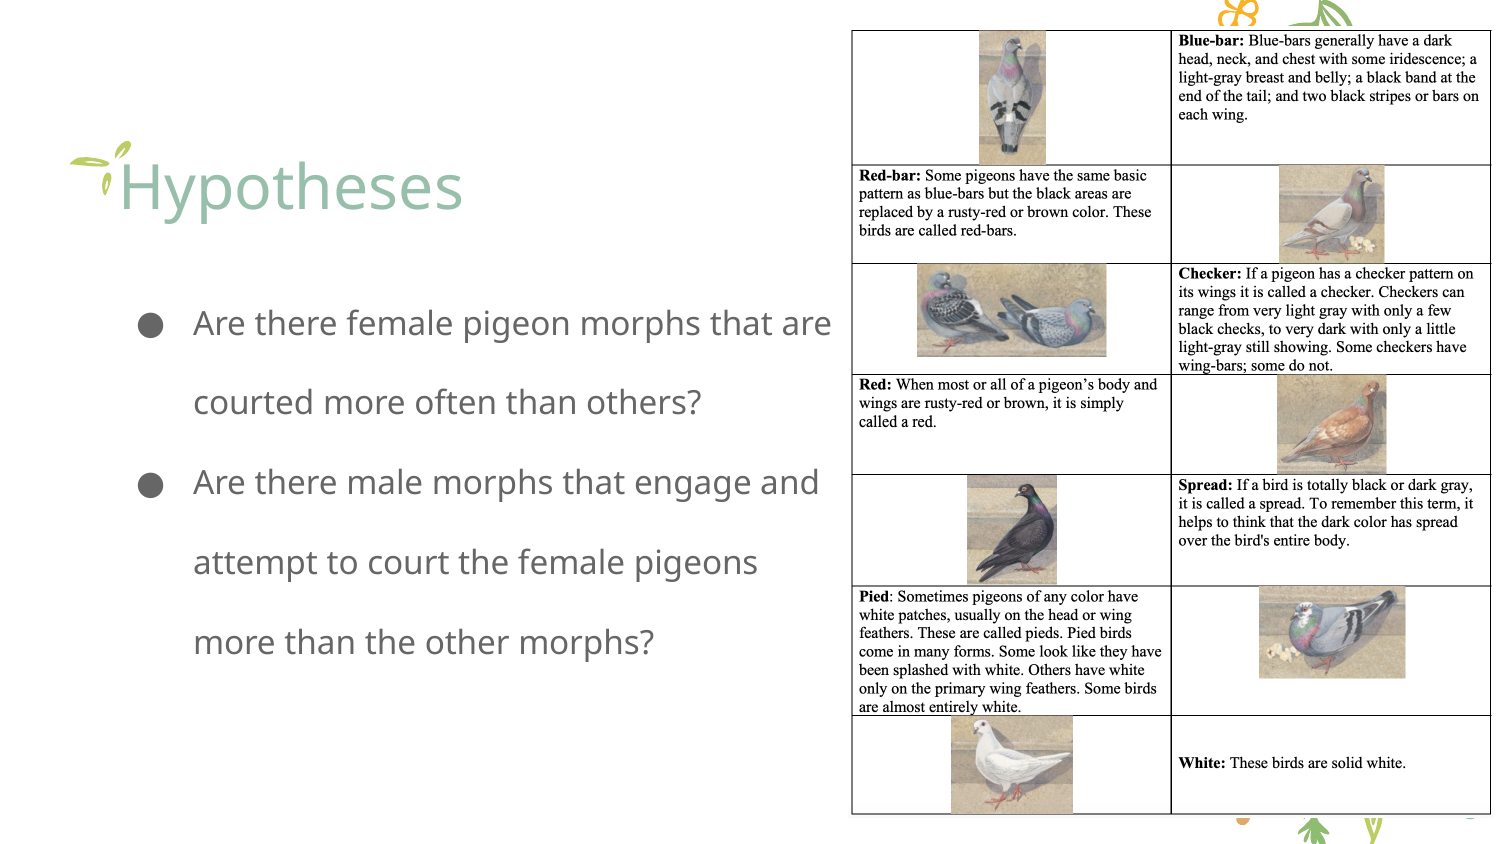

# Hypotheses
Are there female pigeon morphs that are courted more often than others?
Are there male morphs that engage and attempt to court the female pigeons more than the other morphs?